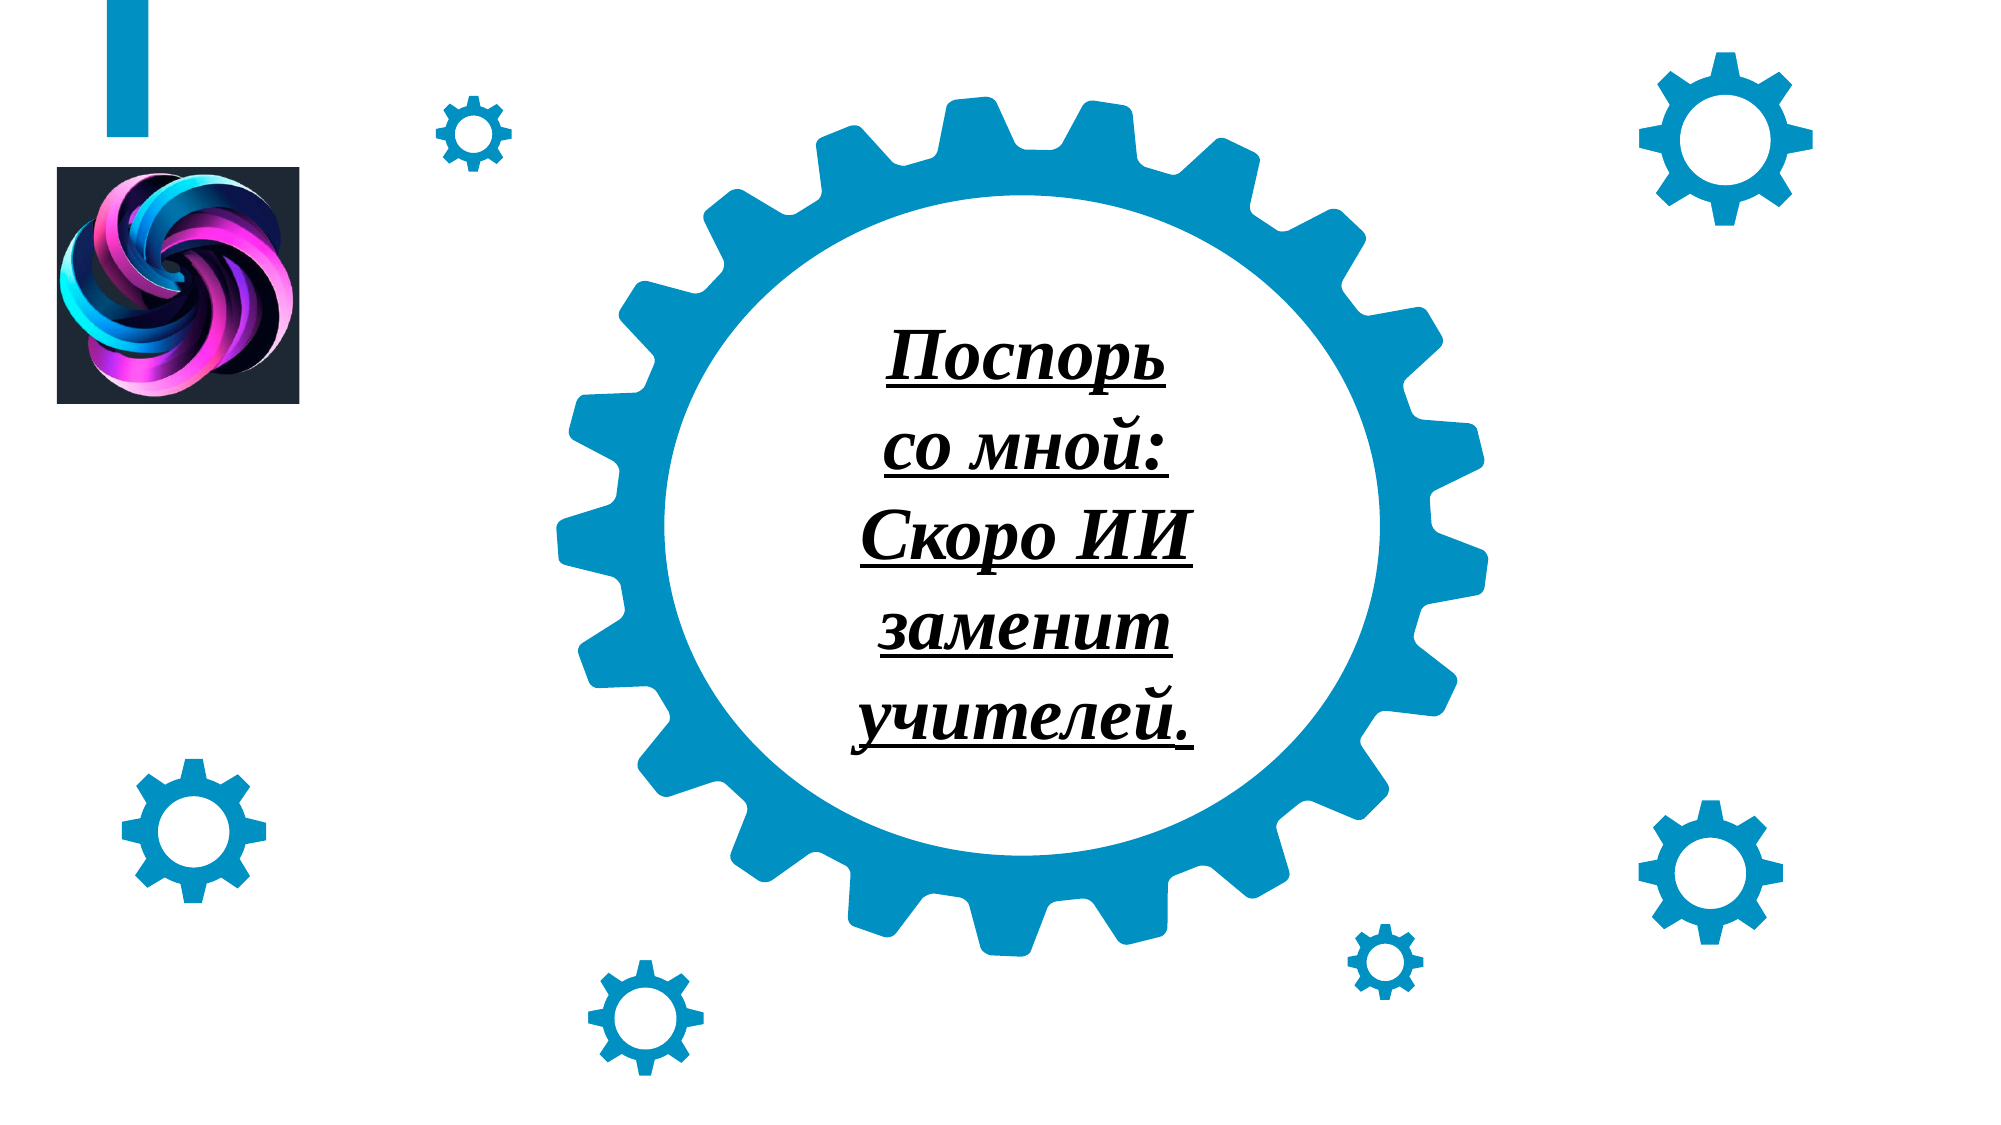

Поспорь со мной: Скоро ИИ заменит учителей.